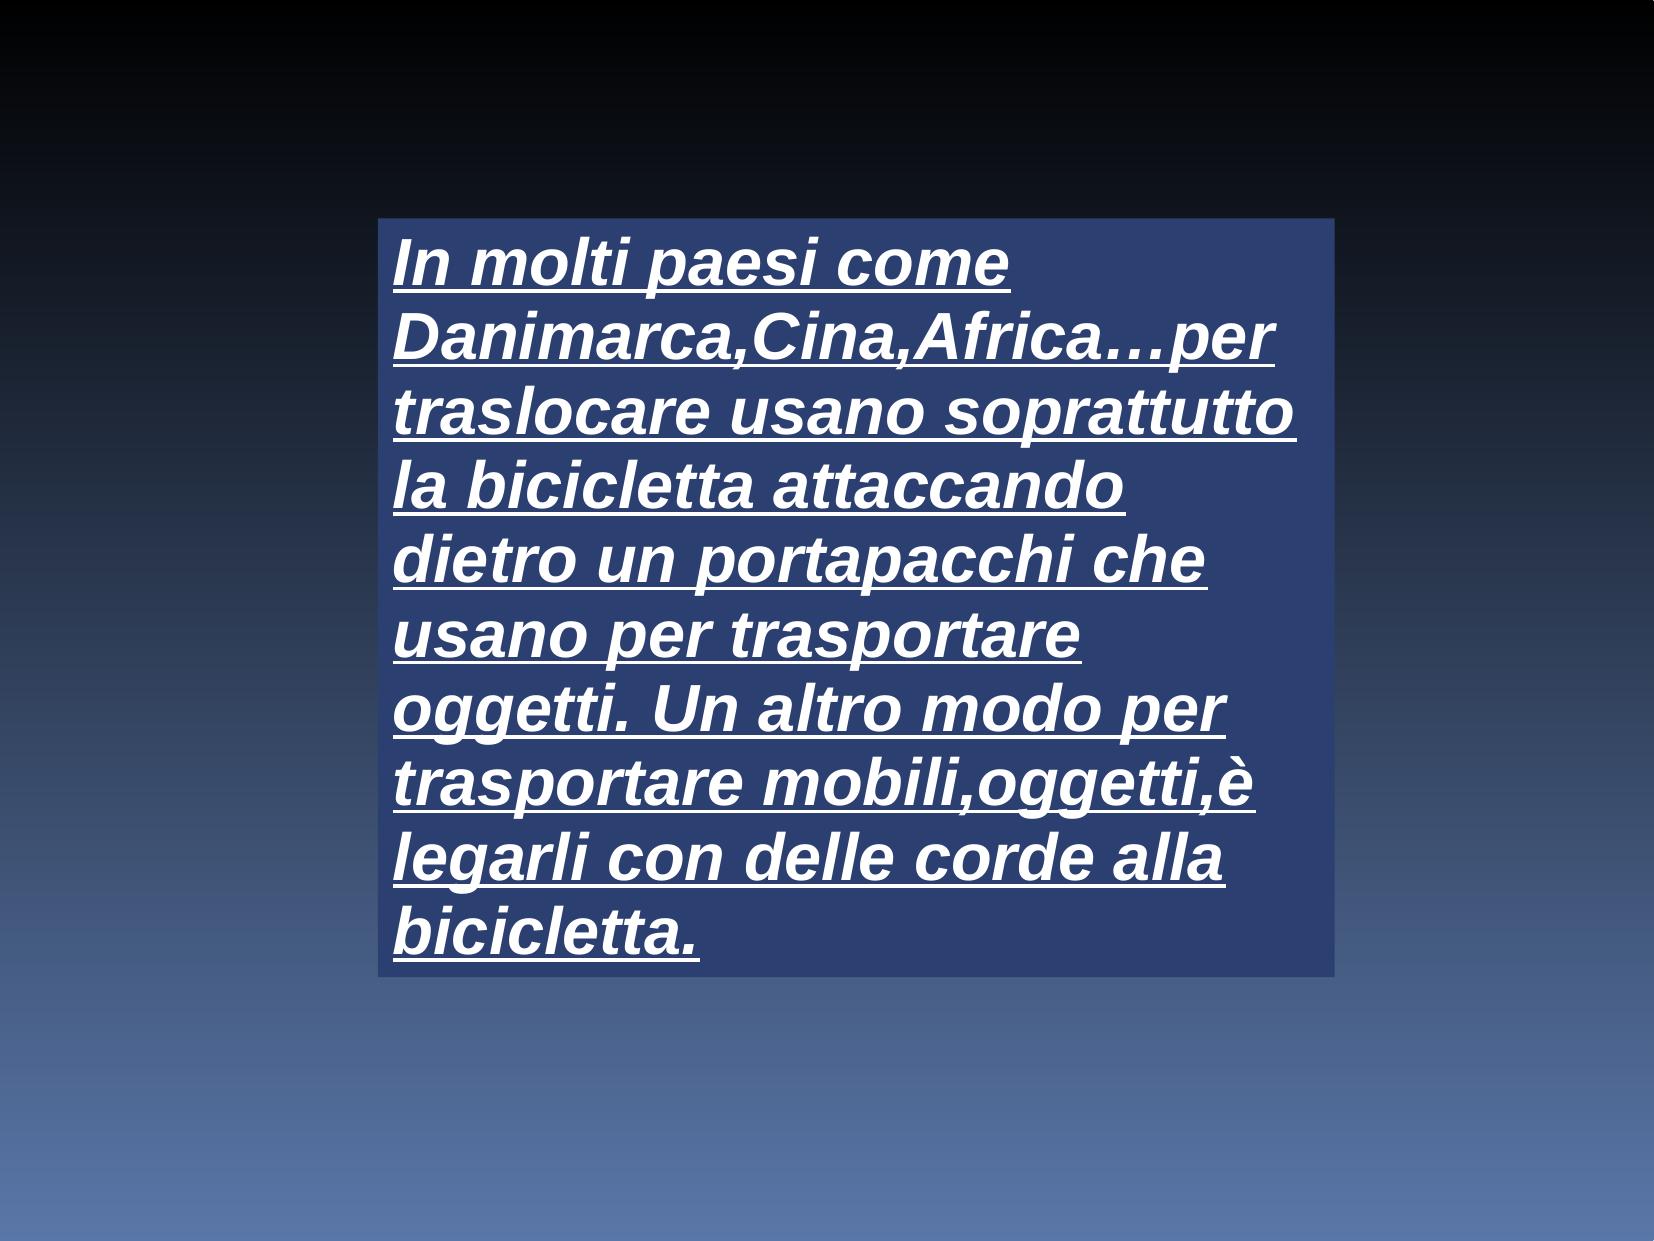

In molti paesi come Danimarca,Cina,Africa…per traslocare usano soprattutto la bicicletta attaccando dietro un portapacchi che usano per trasportare oggetti. Un altro modo per trasportare mobili,oggetti,è legarli con delle corde alla bicicletta.